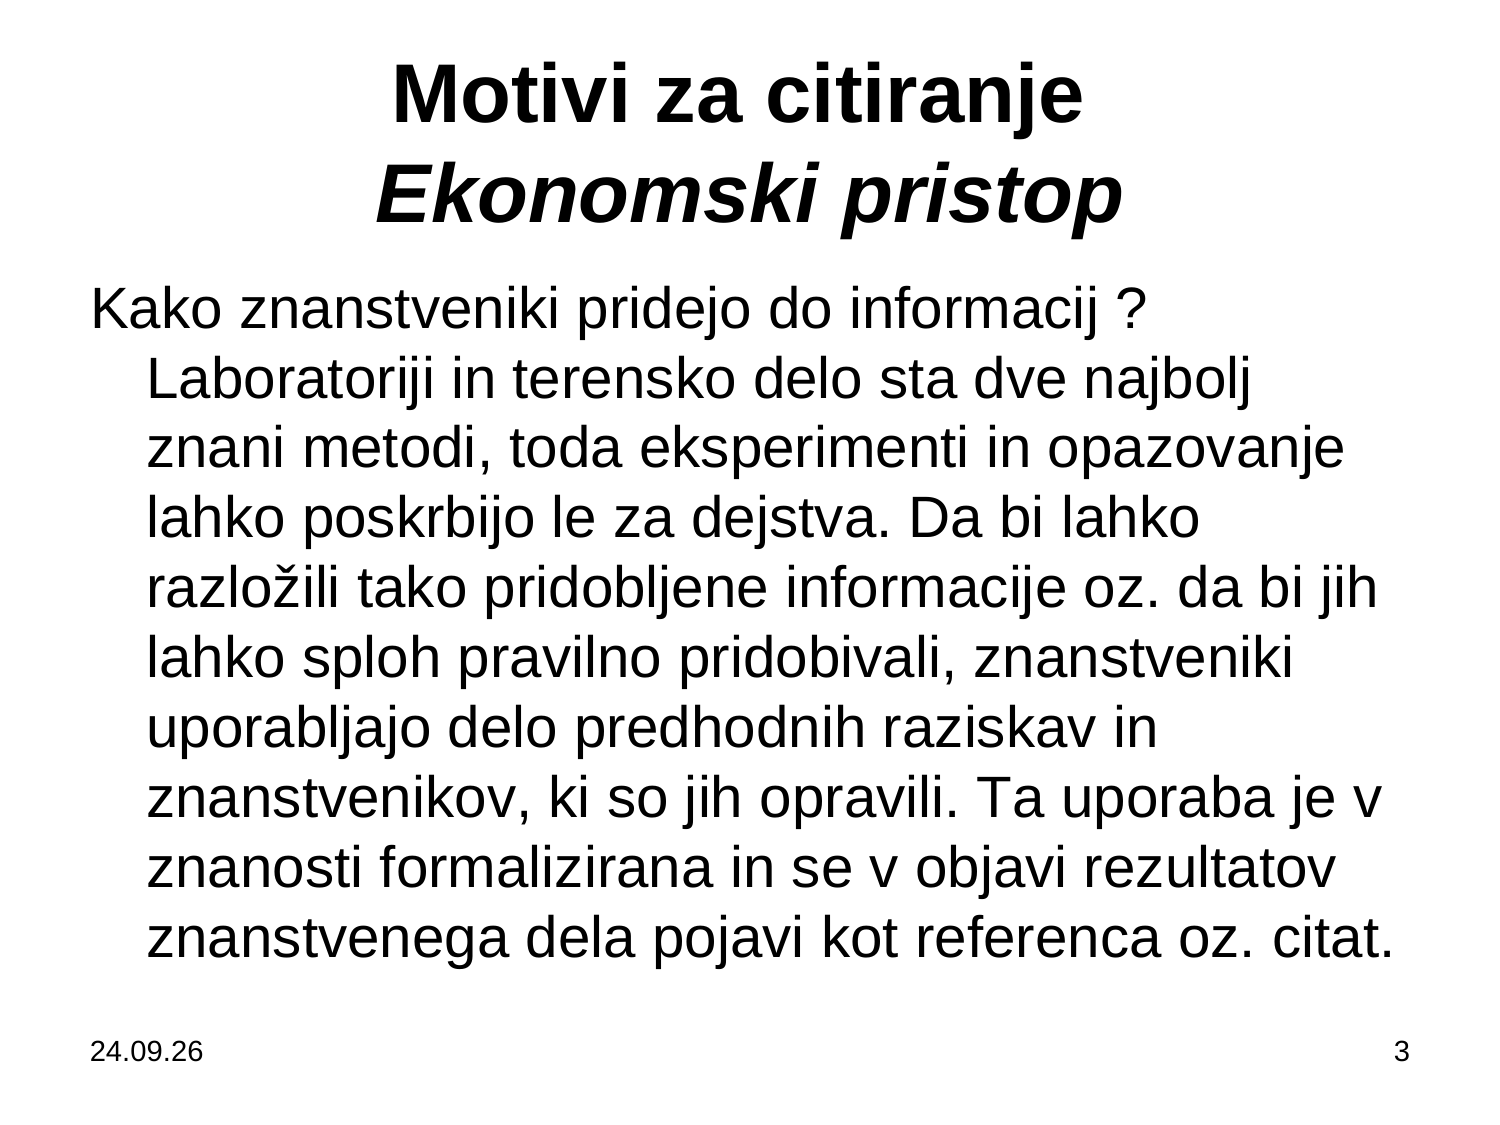

# Motivi za citiranje Ekonomski pristop
Kako znanstveniki pridejo do informacij ? Laboratoriji in terensko delo sta dve najbolj znani metodi, toda eksperimenti in opazovanje lahko poskrbijo le za dejstva. Da bi lahko razložili tako pridobljene informacije oz. da bi jih lahko sploh pravilno pridobivali, znanstveniki uporabljajo delo predhodnih raziskav in znanstvenikov, ki so jih opravili. Ta uporaba je v znanosti formalizirana in se v objavi rezultatov znanstvenega dela pojavi kot referenca oz. citat.